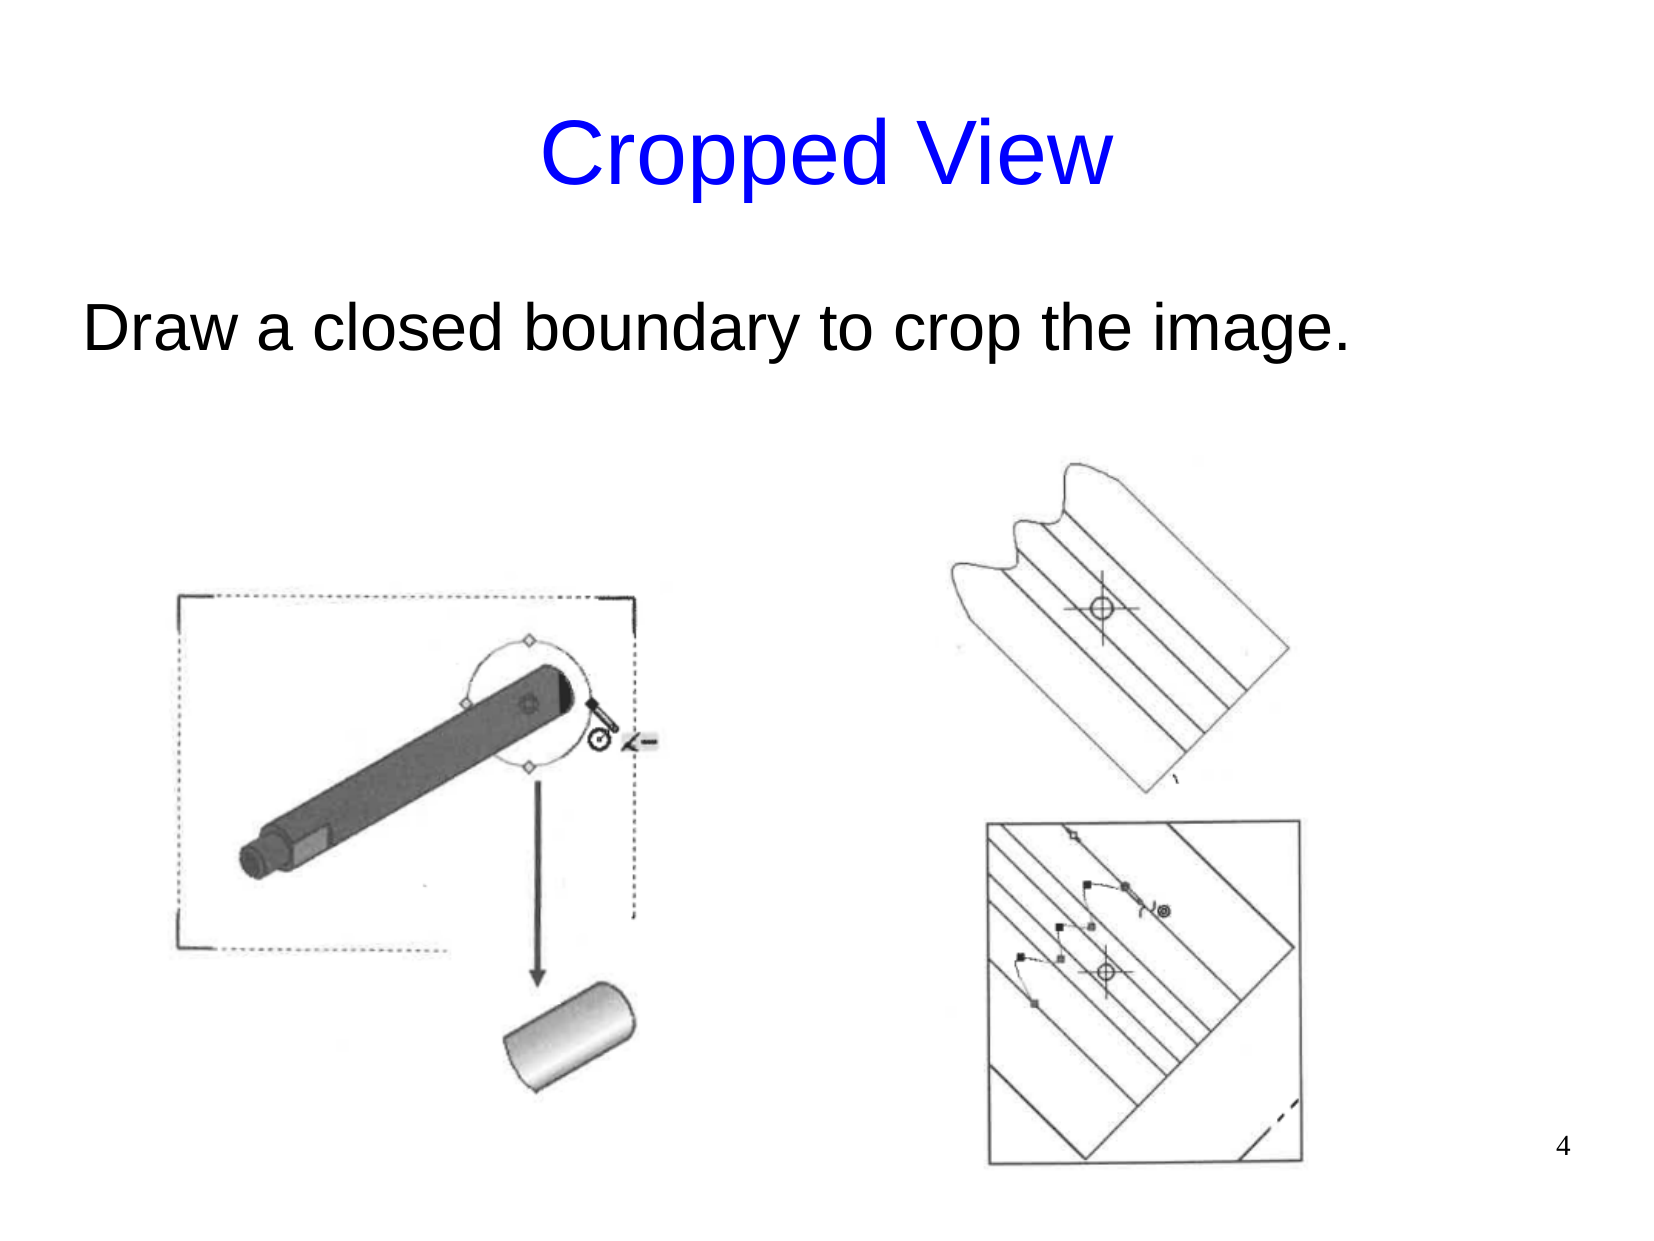

# Cropped View
Draw a closed boundary to crop the image.
4